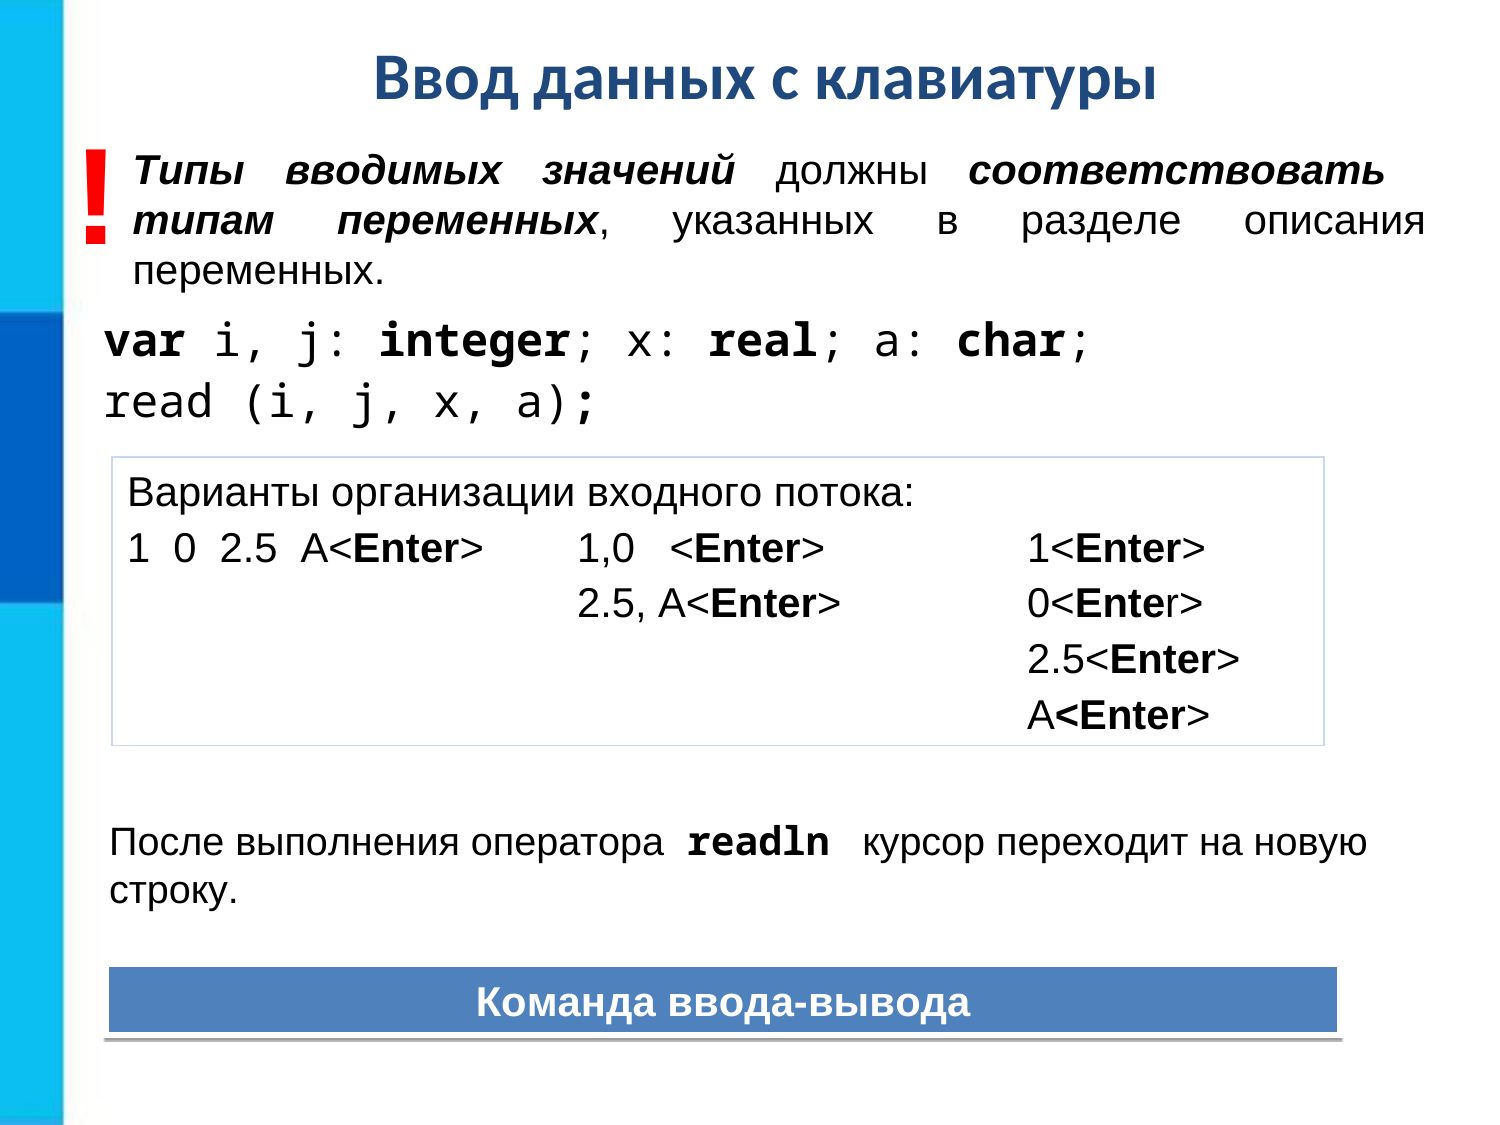

Ввод данных с клавиатуры
!
Типы вводимых значений должны соответствовать
типам переменных, указанных в разделе описания переменных.
var i, j: integer; x: real; a: char;
read (i, j, x, a);
Варианты организации входного потока:
1 0 2.5 А<Enter> 	1,0 <Enter> 	1<Enter>
		 	2.5, А<Enter> 		0<Enter>
			 	 	2.5<Enter>
				 	 	А<Enter>
После выполнения оператора readln курсор переходит на новую строку.
Команда ввода-вывода